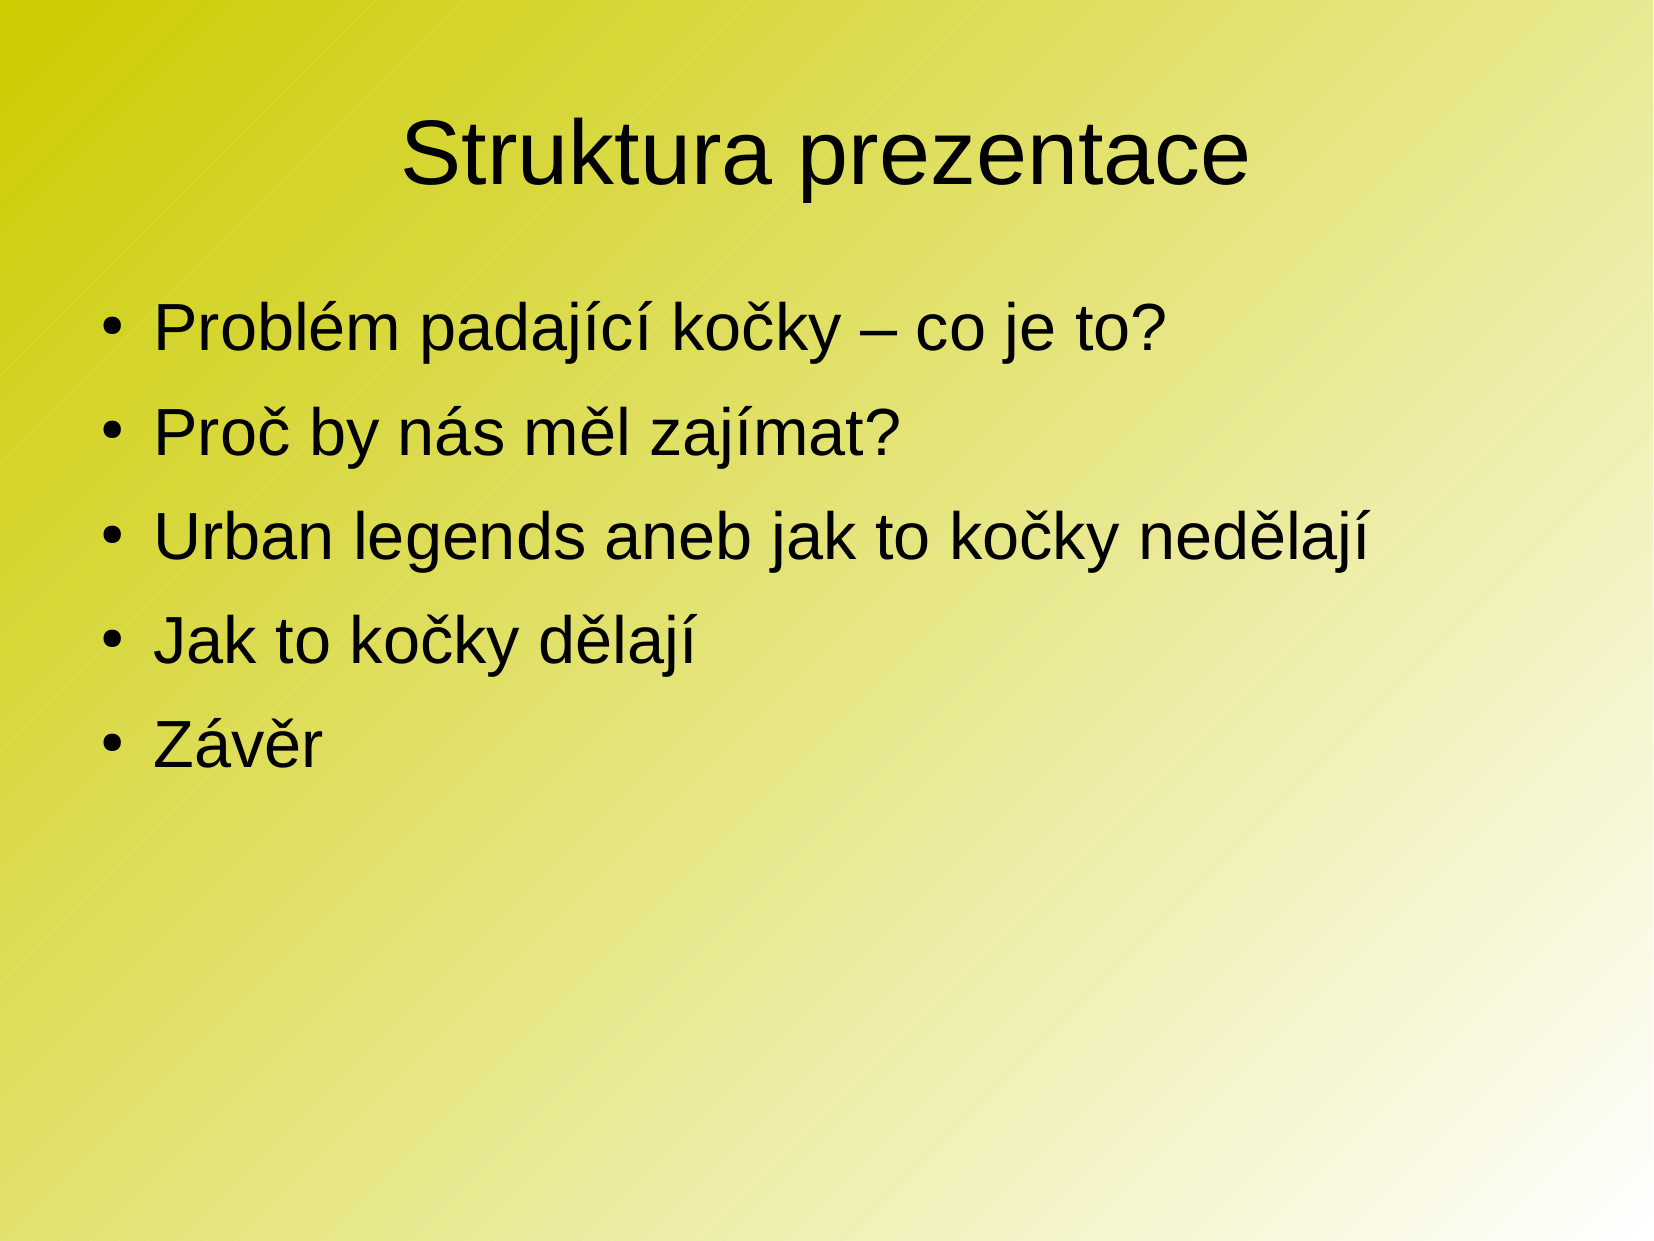

# Struktura prezentace
Problém padající kočky – co je to?
Proč by nás měl zajímat?
Urban legends aneb jak to kočky nedělají
Jak to kočky dělají
Závěr